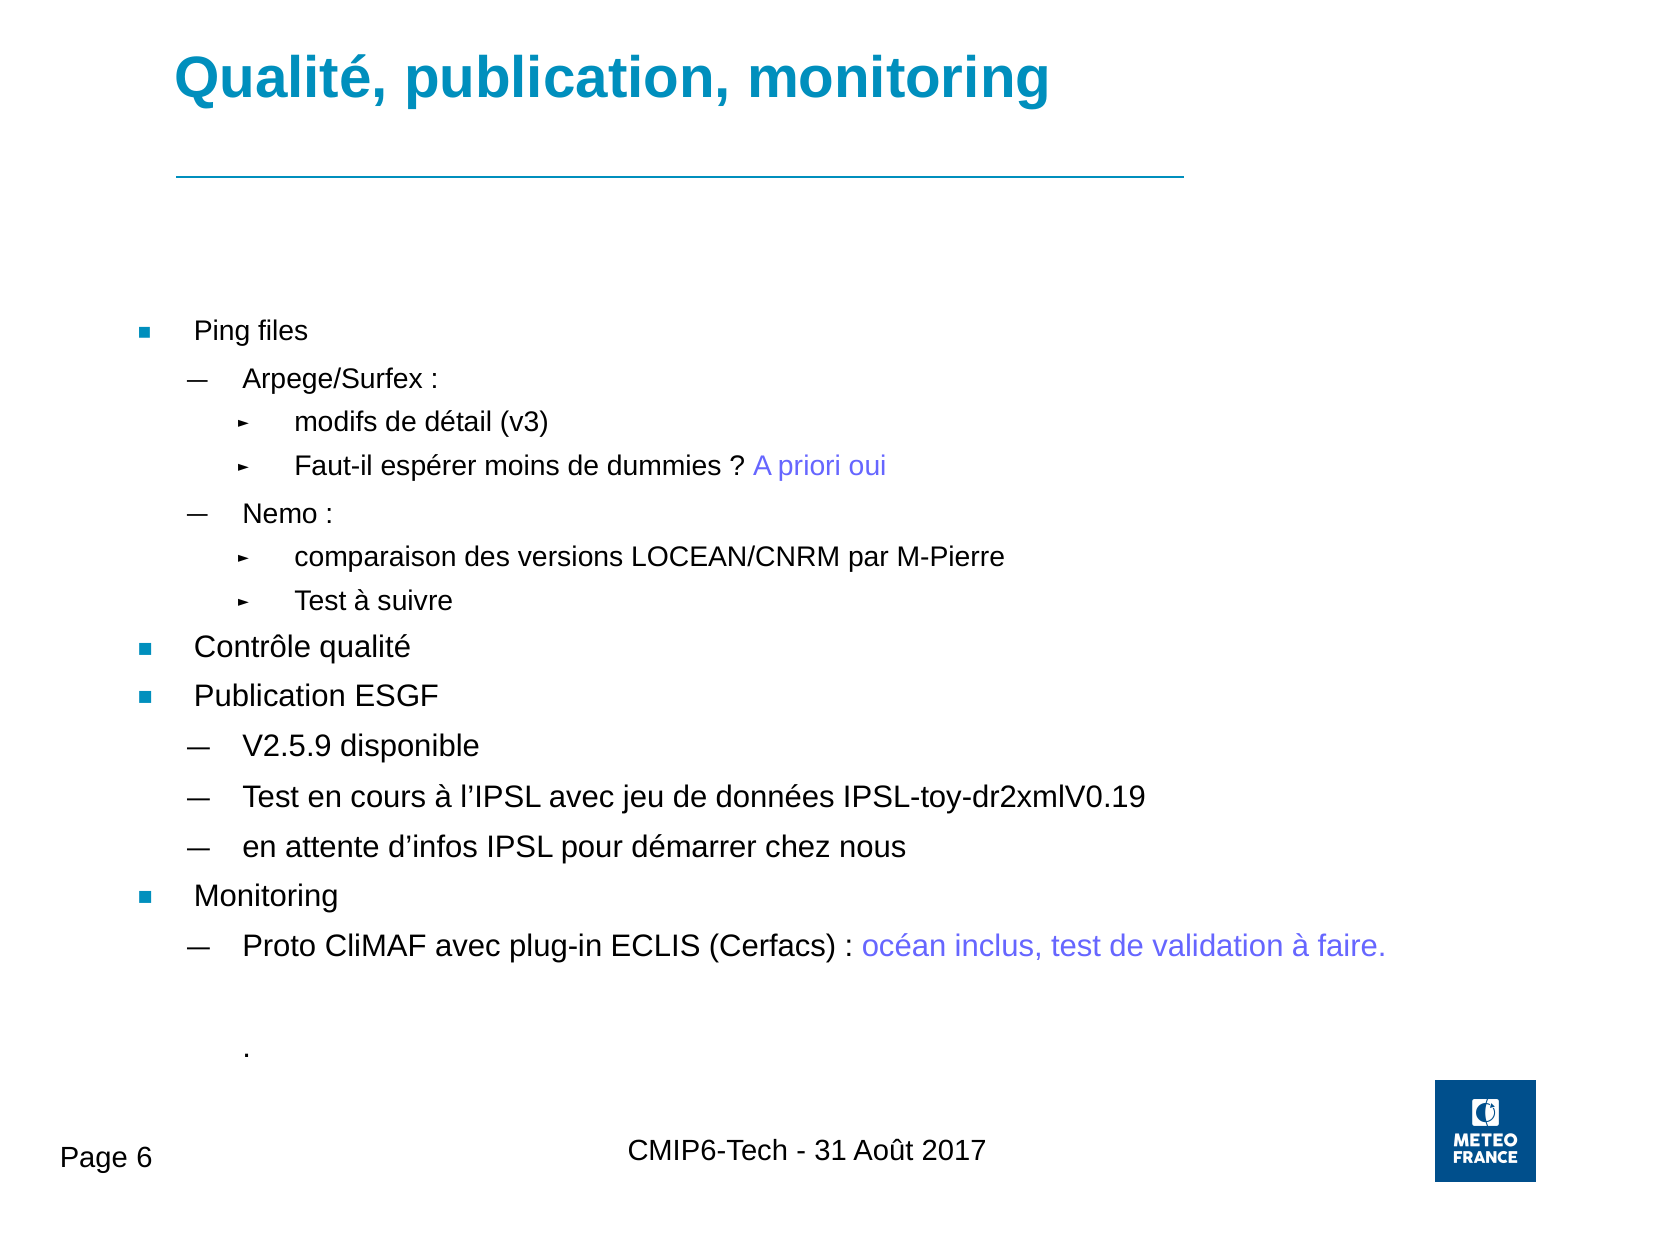

# Qualité, publication, monitoring
Ping files
Arpege/Surfex :
modifs de détail (v3)
Faut-il espérer moins de dummies ? A priori oui
Nemo :
comparaison des versions LOCEAN/CNRM par M-Pierre
Test à suivre
Contrôle qualité
Publication ESGF
V2.5.9 disponible
Test en cours à l’IPSL avec jeu de données IPSL-toy-dr2xmlV0.19
en attente d’infos IPSL pour démarrer chez nous
Monitoring
Proto CliMAF avec plug-in ECLIS (Cerfacs) : océan inclus, test de validation à faire.
.
CMIP6-Tech - 31 Août 2017
6